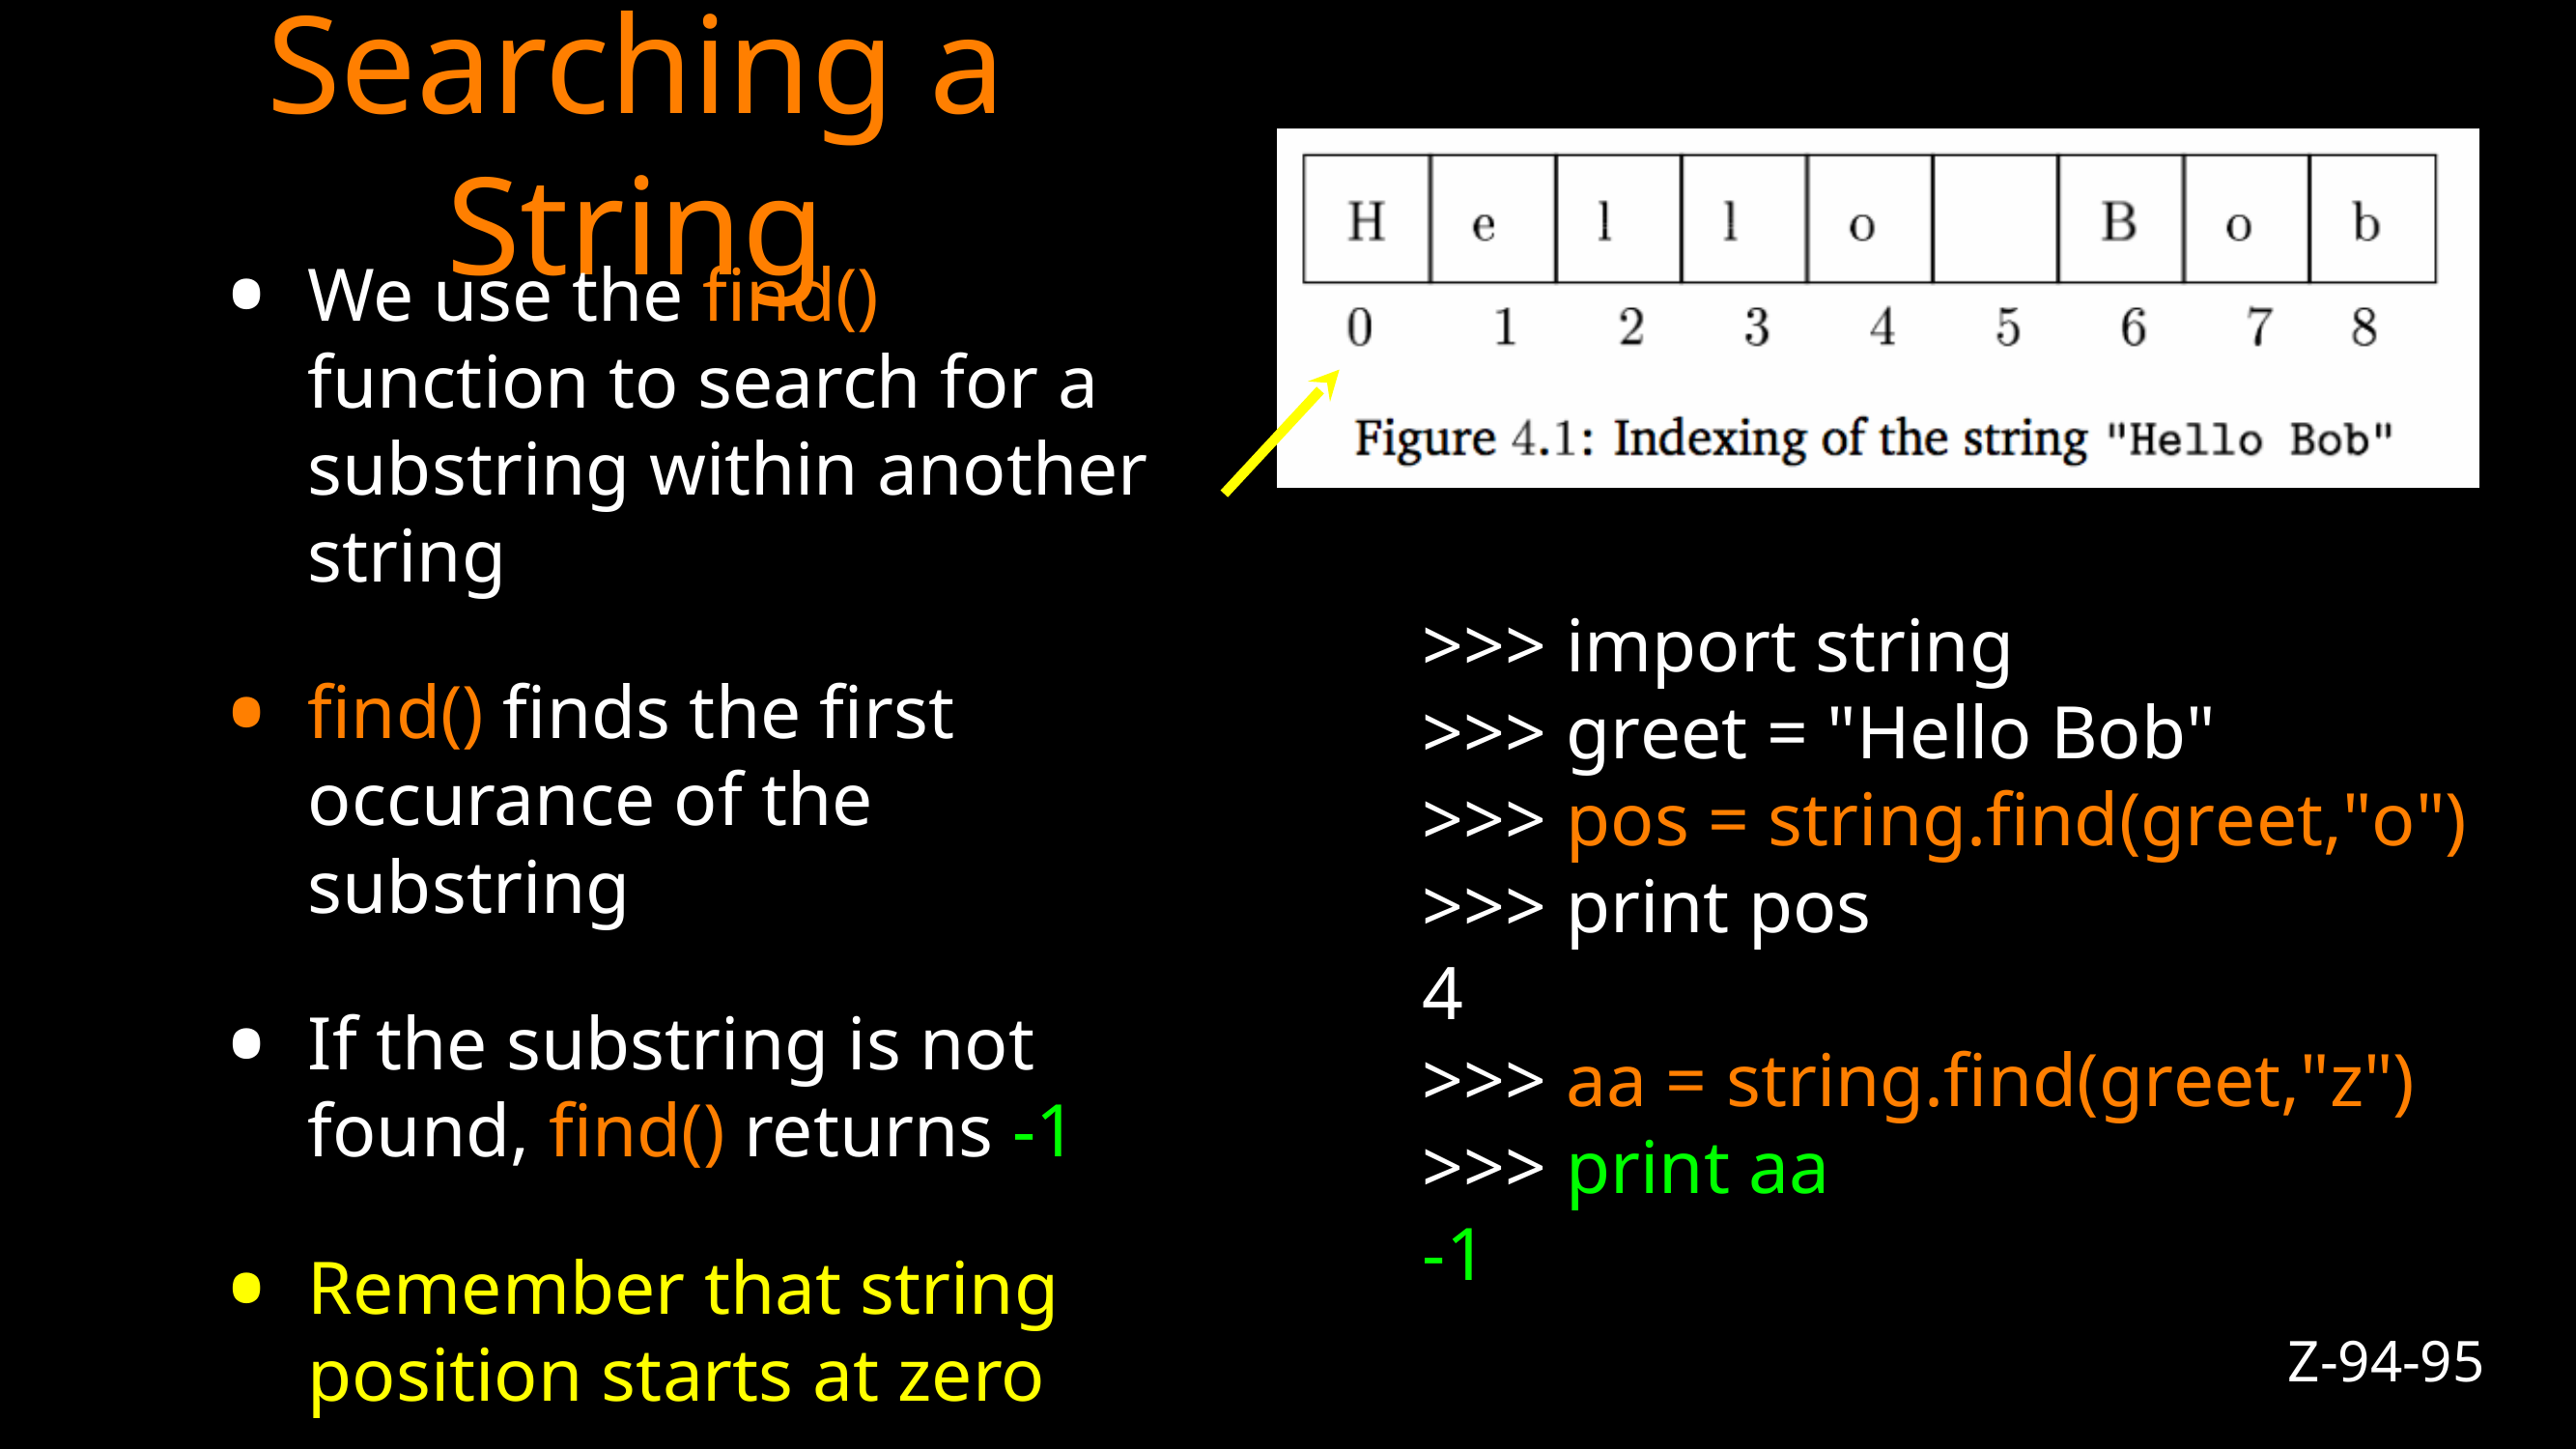

# Searching a String
We use the find() function to search for a substring within another string
find() finds the first occurance of the substring
If the substring is not found, find() returns -1
Remember that string position starts at zero
>>> import string
>>> greet = "Hello Bob"
>>> pos = string.find(greet,"o")
>>> print pos
4
>>> aa = string.find(greet,"z")
>>> print aa
-1
Z-94-95